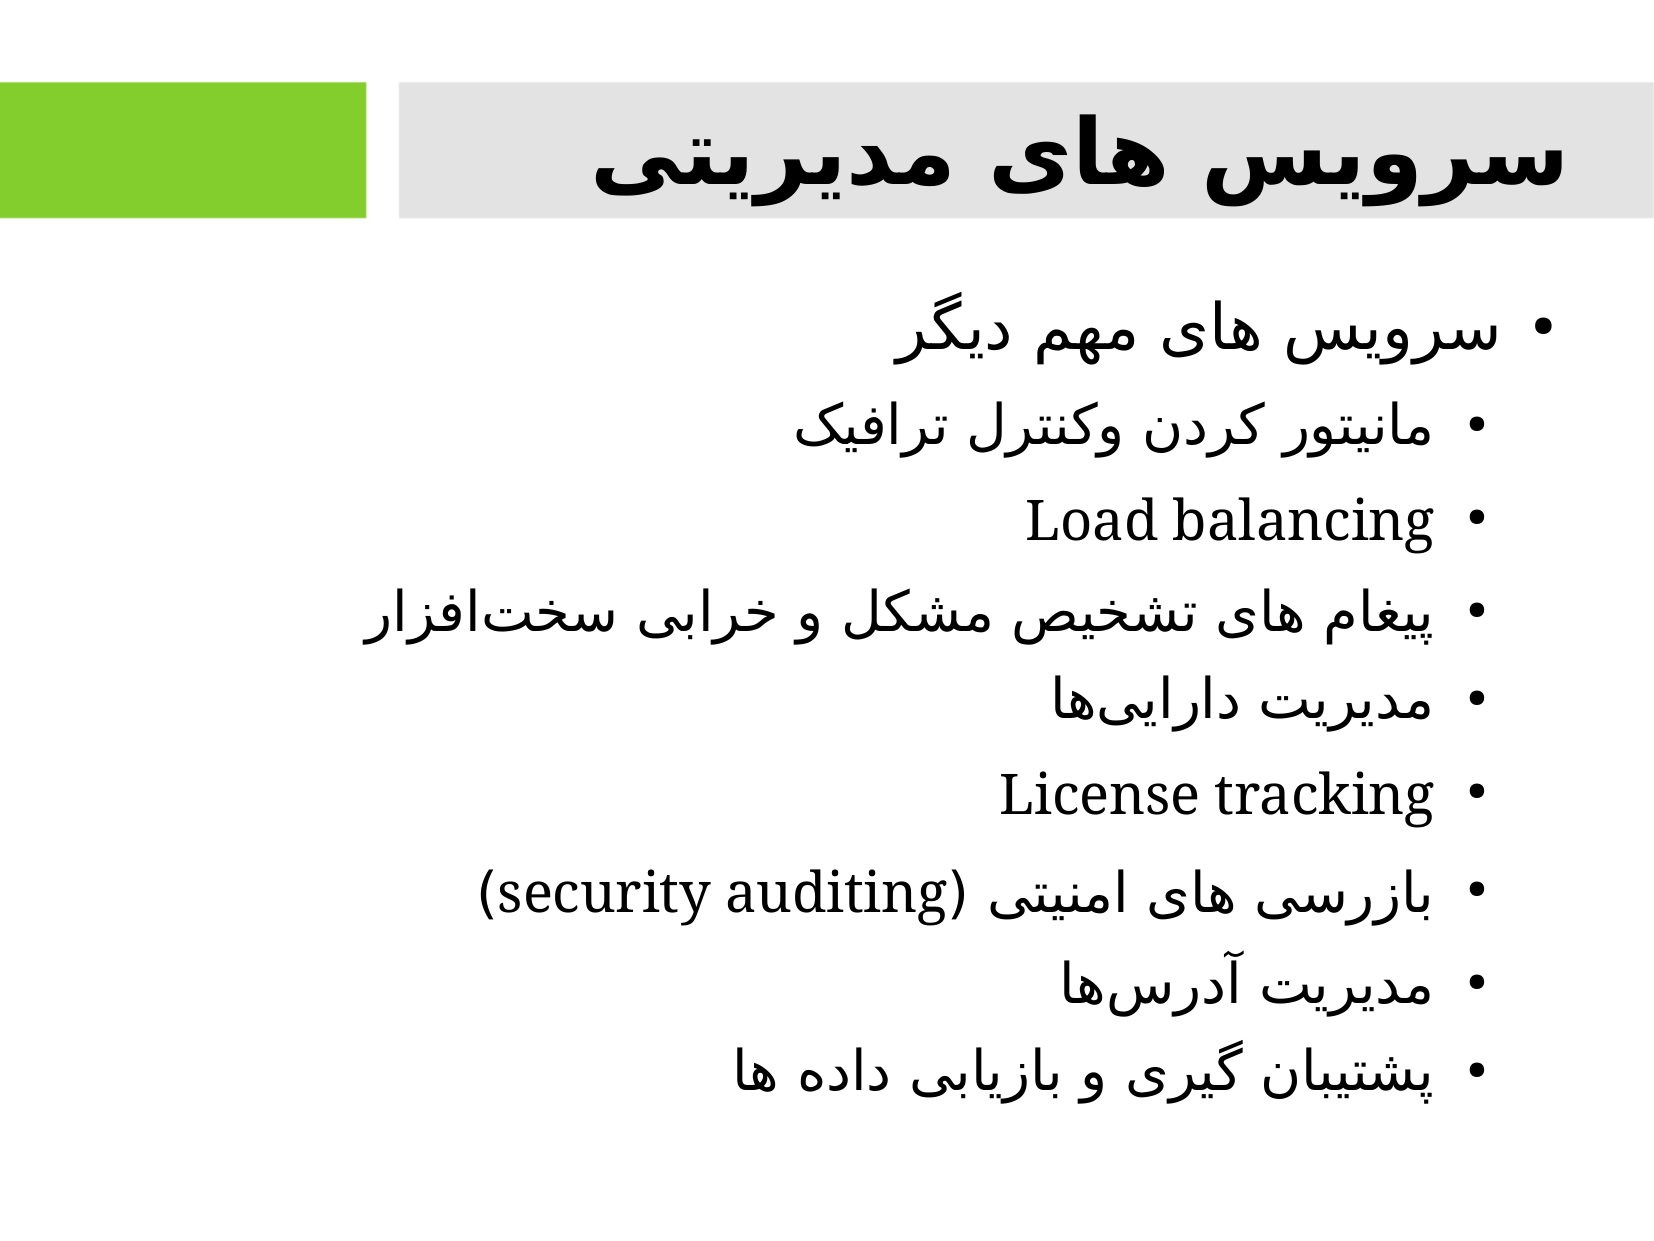

# سرویس های مدیریتی
سرویس های مهم دیگر
مانیتور کردن وکنترل ترافیک
Load balancing
پیغام های تشخیص مشکل و خرابی سخت‌افزار
مدیریت دارایی‌ها
License tracking
بازرسی های امنیتی (security auditing)
مدیریت آدرس‌ها
پشتیبان گیری و بازیابی داده ها